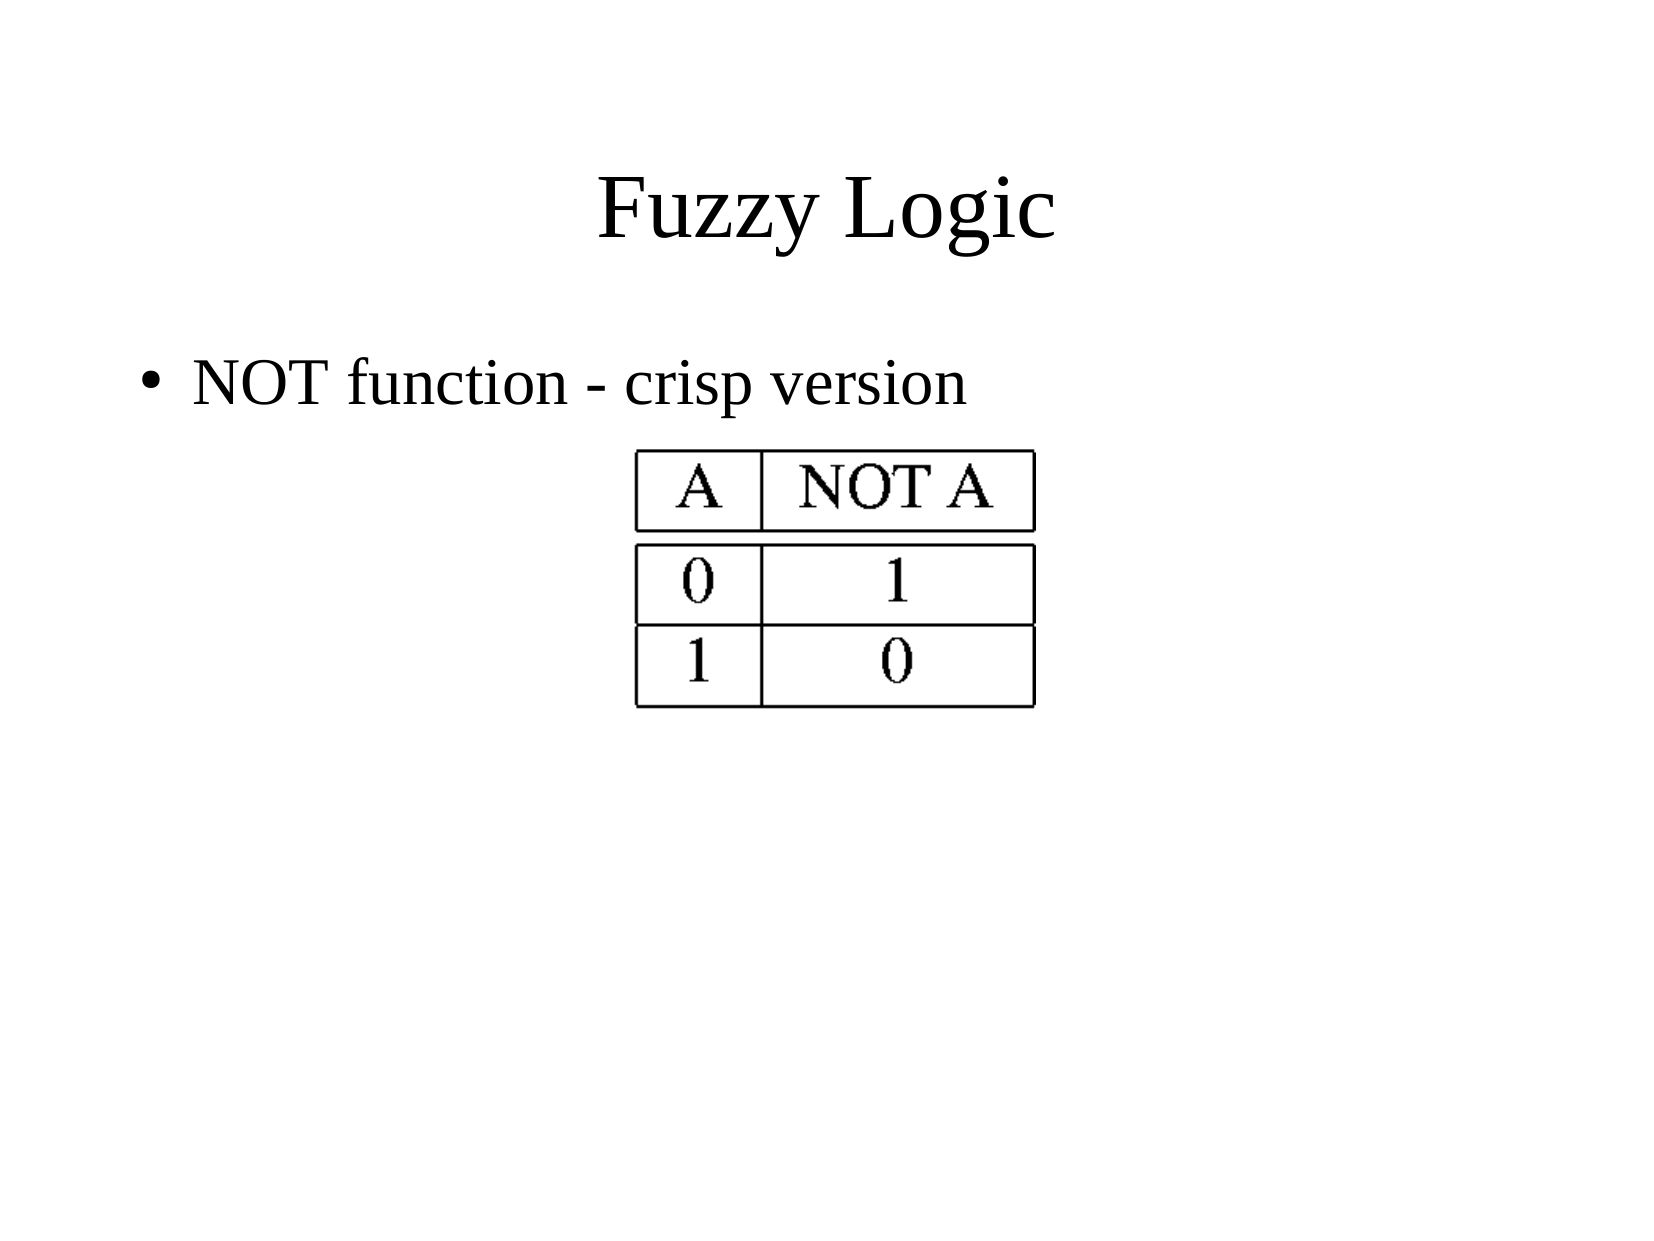

# Fuzzy Logic
NOT function - crisp version